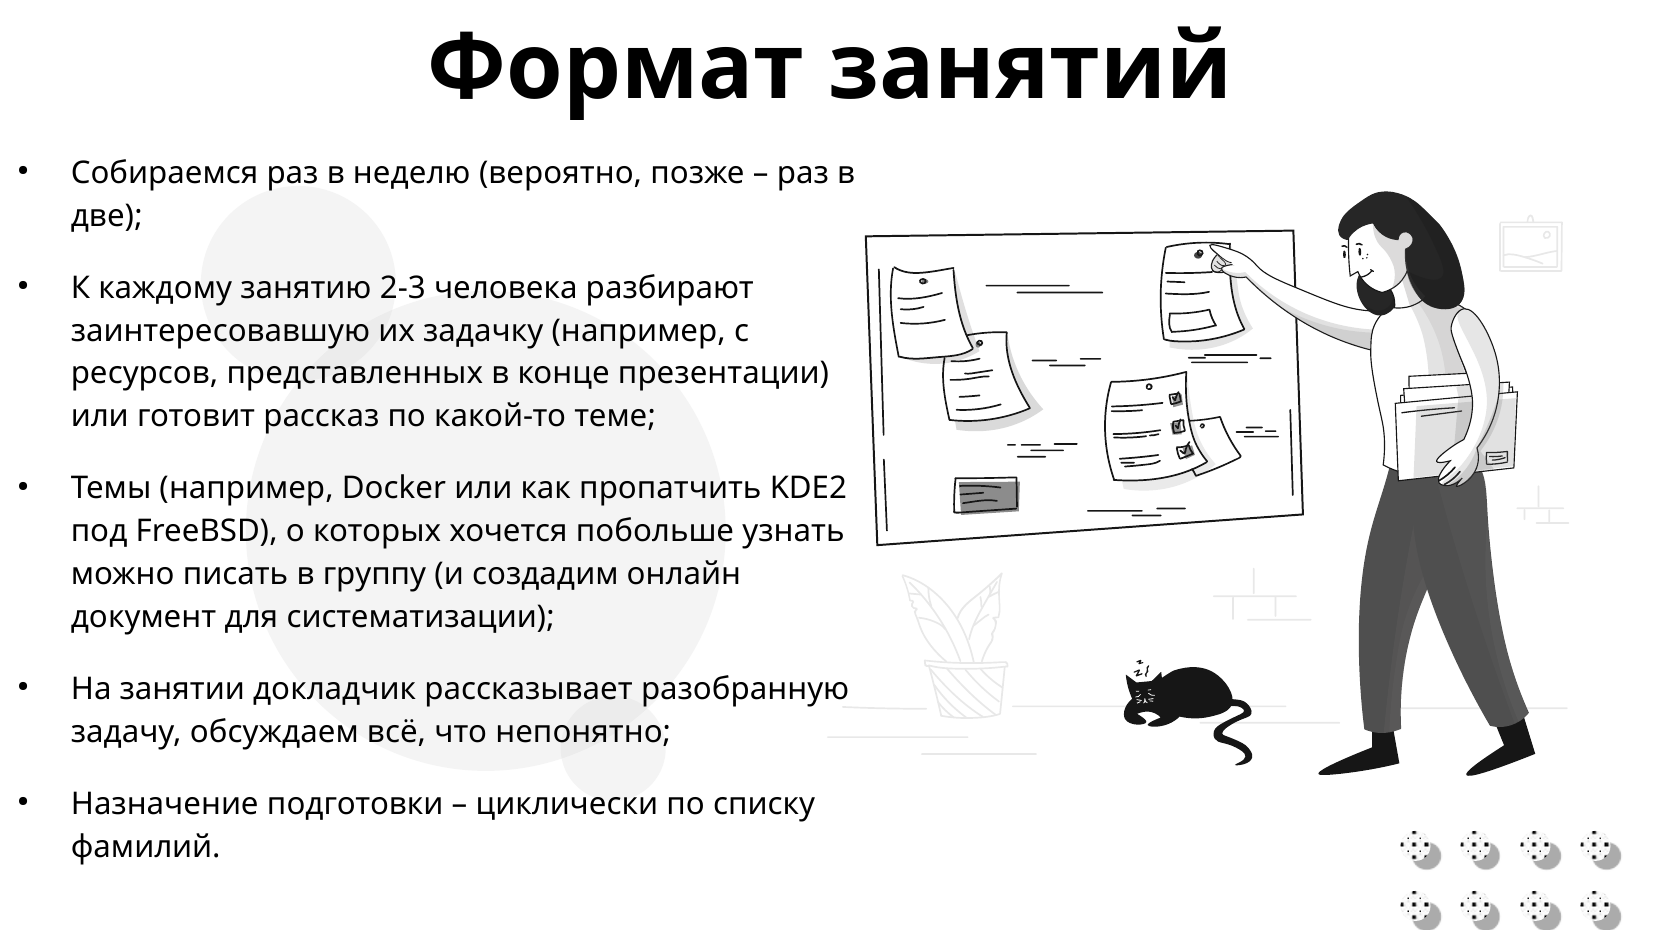

# Формат занятий
Собираемся раз в неделю (вероятно, позже – раз в две);
К каждому занятию 2-3 человека разбирают заинтересовавшую их задачку (например, с ресурсов, представленных в конце презентации) или готовит рассказ по какой-то теме;
Темы (например, Docker или как пропатчить KDE2 под FreeBSD), о которых хочется побольше узнать можно писать в группу (и создадим онлайн документ для систематизации);
На занятии докладчик рассказывает разобранную задачу, обсуждаем всё, что непонятно;
Назначение подготовки – циклически по списку фамилий.